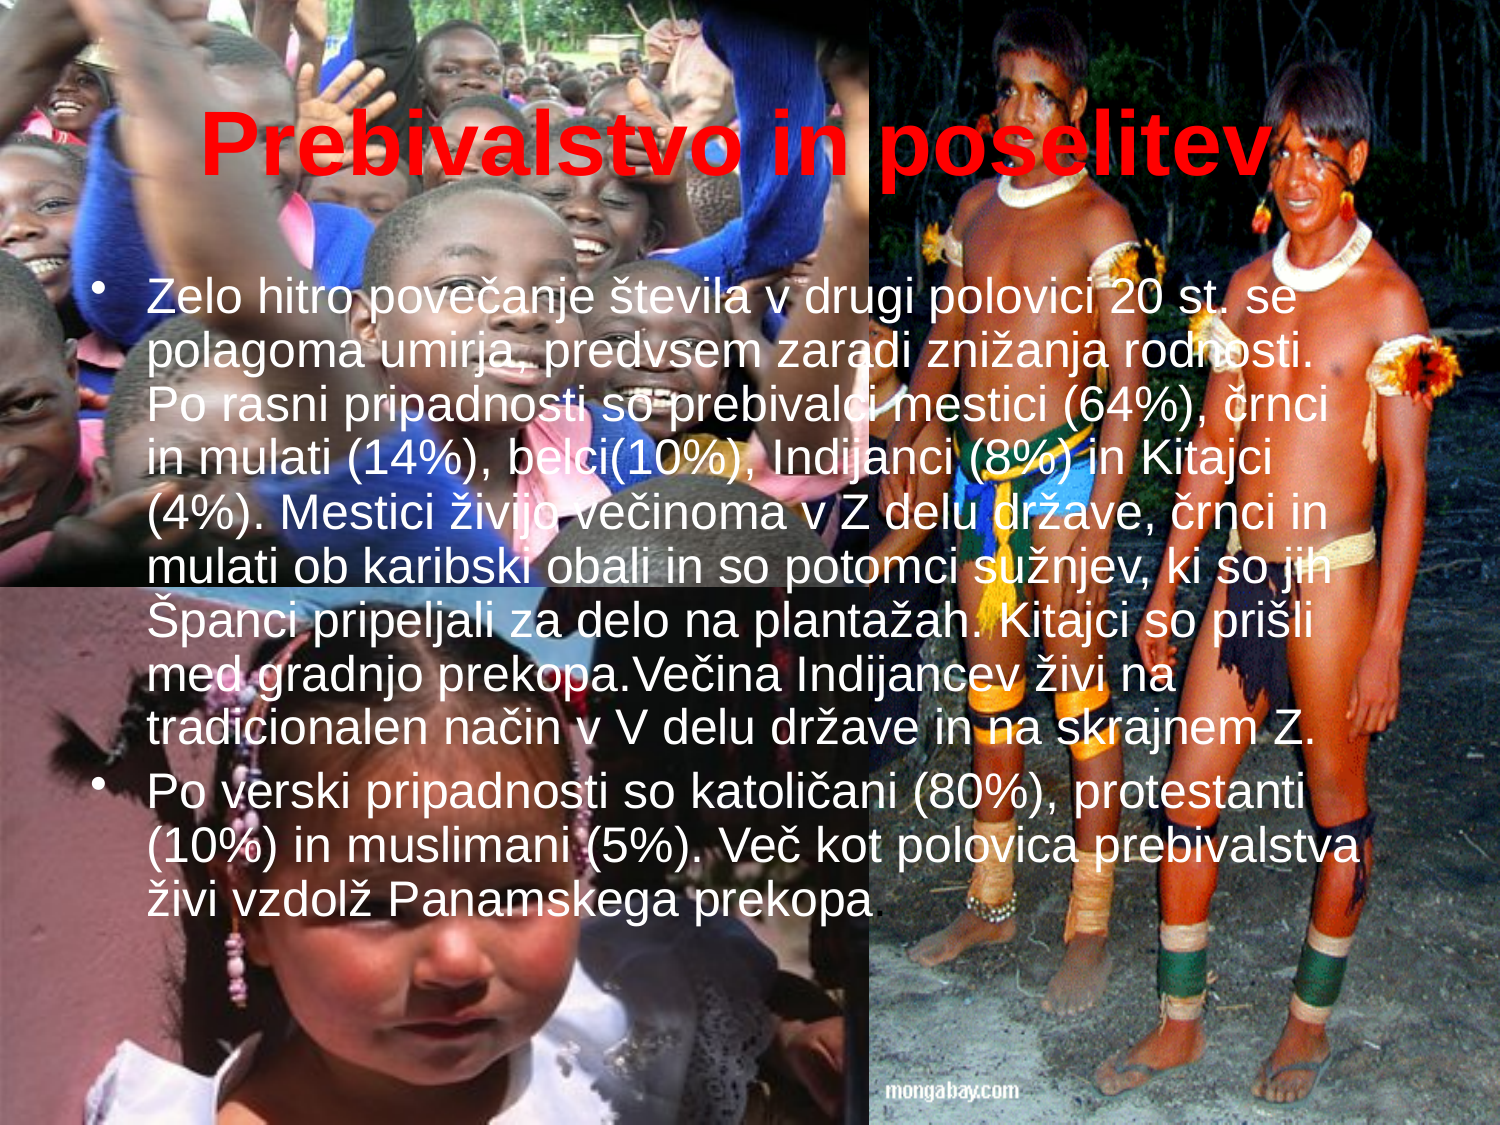

# Prebivalstvo in poselitev
Zelo hitro povečanje števila v drugi polovici 20 st. se polagoma umirja, predvsem zaradi znižanja rodnosti. Po rasni pripadnosti so prebivalci mestici (64%), črnci in mulati (14%), belci(10%), Indijanci (8%) in Kitajci (4%). Mestici živijo večinoma v Z delu države, črnci in mulati ob karibski obali in so potomci sužnjev, ki so jih Španci pripeljali za delo na plantažah. Kitajci so prišli med gradnjo prekopa.Večina Indijancev živi na tradicionalen način v V delu države in na skrajnem Z.
Po verski pripadnosti so katoličani (80%), protestanti (10%) in muslimani (5%). Več kot polovica prebivalstva živi vzdolž Panamskega prekopa.